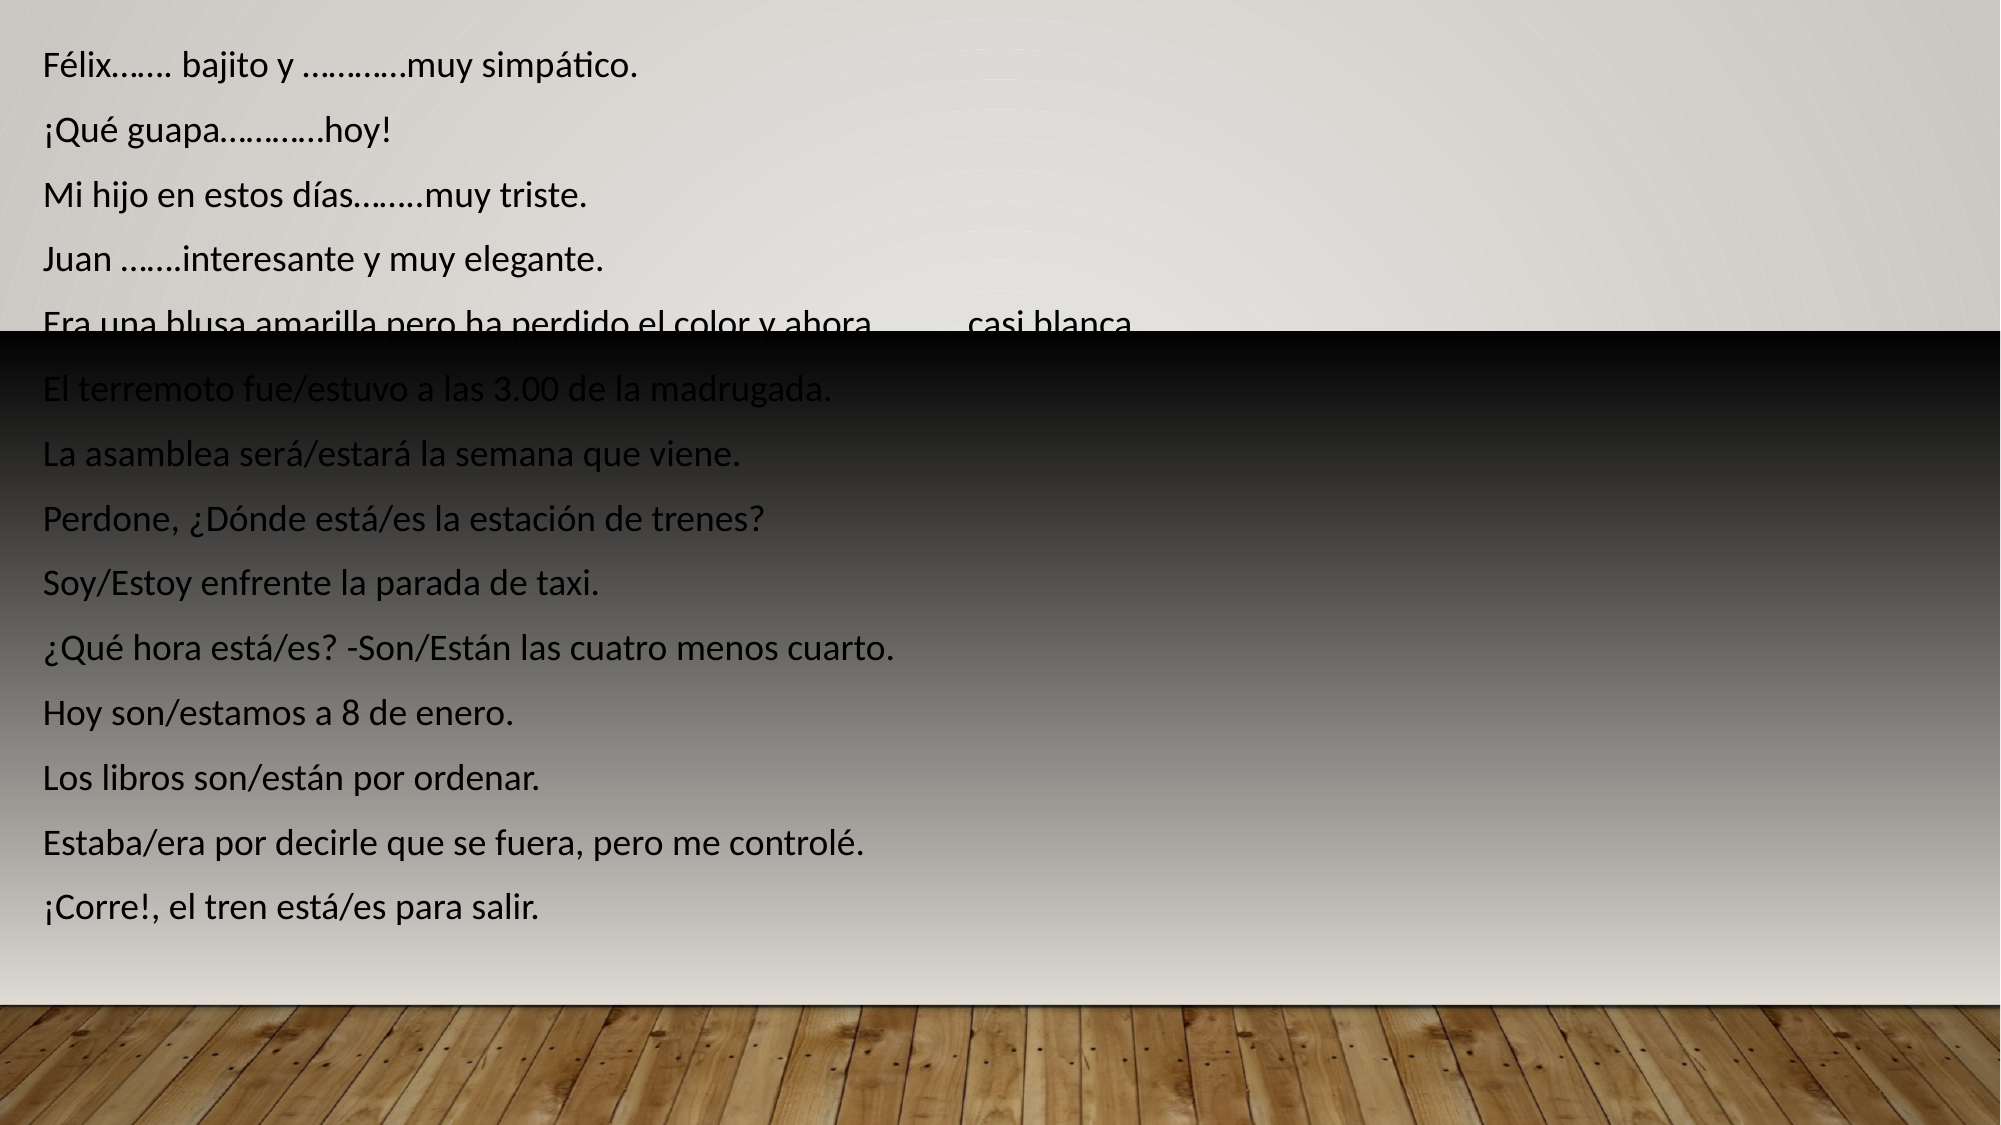

Félix……. bajito y …………muy simpático.
¡Qué guapa…………hoy!
Mi hijo en estos días……..muy triste.
Juan …….interesante y muy elegante.
Era una blusa amarilla pero ha perdido el color y ahora ……….casi blanca.
El terremoto fue/estuvo a las 3.00 de la madrugada.
La asamblea será/estará la semana que viene.
Perdone, ¿Dónde está/es la estación de trenes?
Soy/Estoy enfrente la parada de taxi.
¿Qué hora está/es? -Son/Están las cuatro menos cuarto.
Hoy son/estamos a 8 de enero.
Los libros son/están por ordenar.
Estaba/era por decirle que se fuera, pero me controlé.
¡Corre!, el tren está/es para salir.